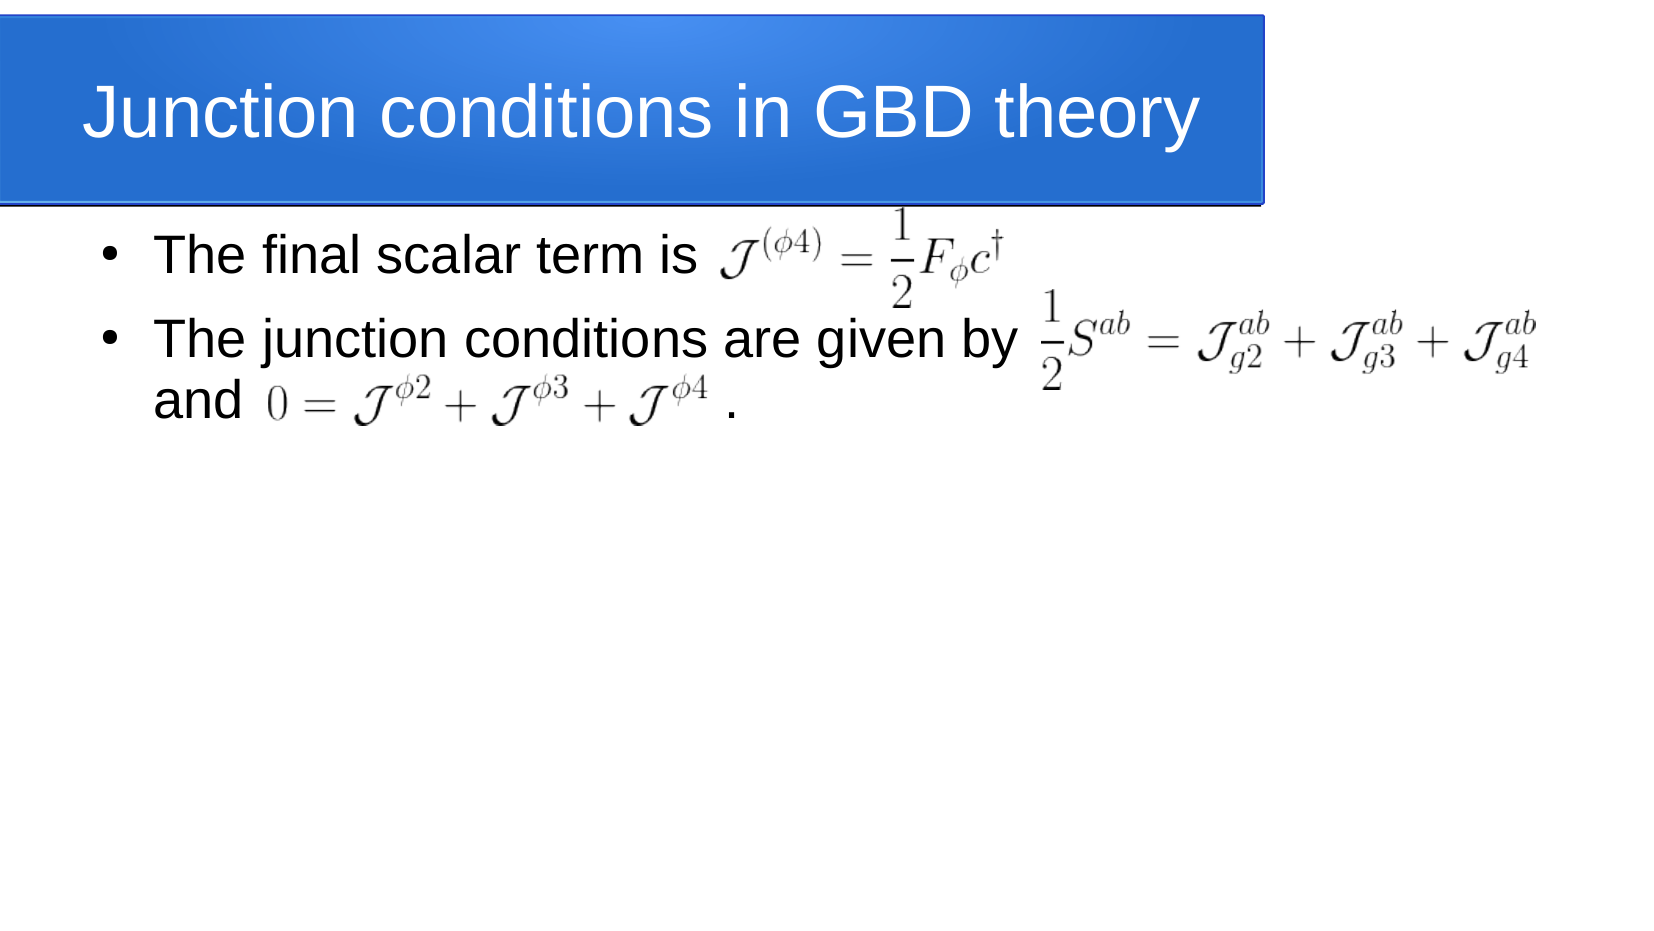

# Junction conditions in GBD theory
The final scalar term is
The junction conditions are given by
and .